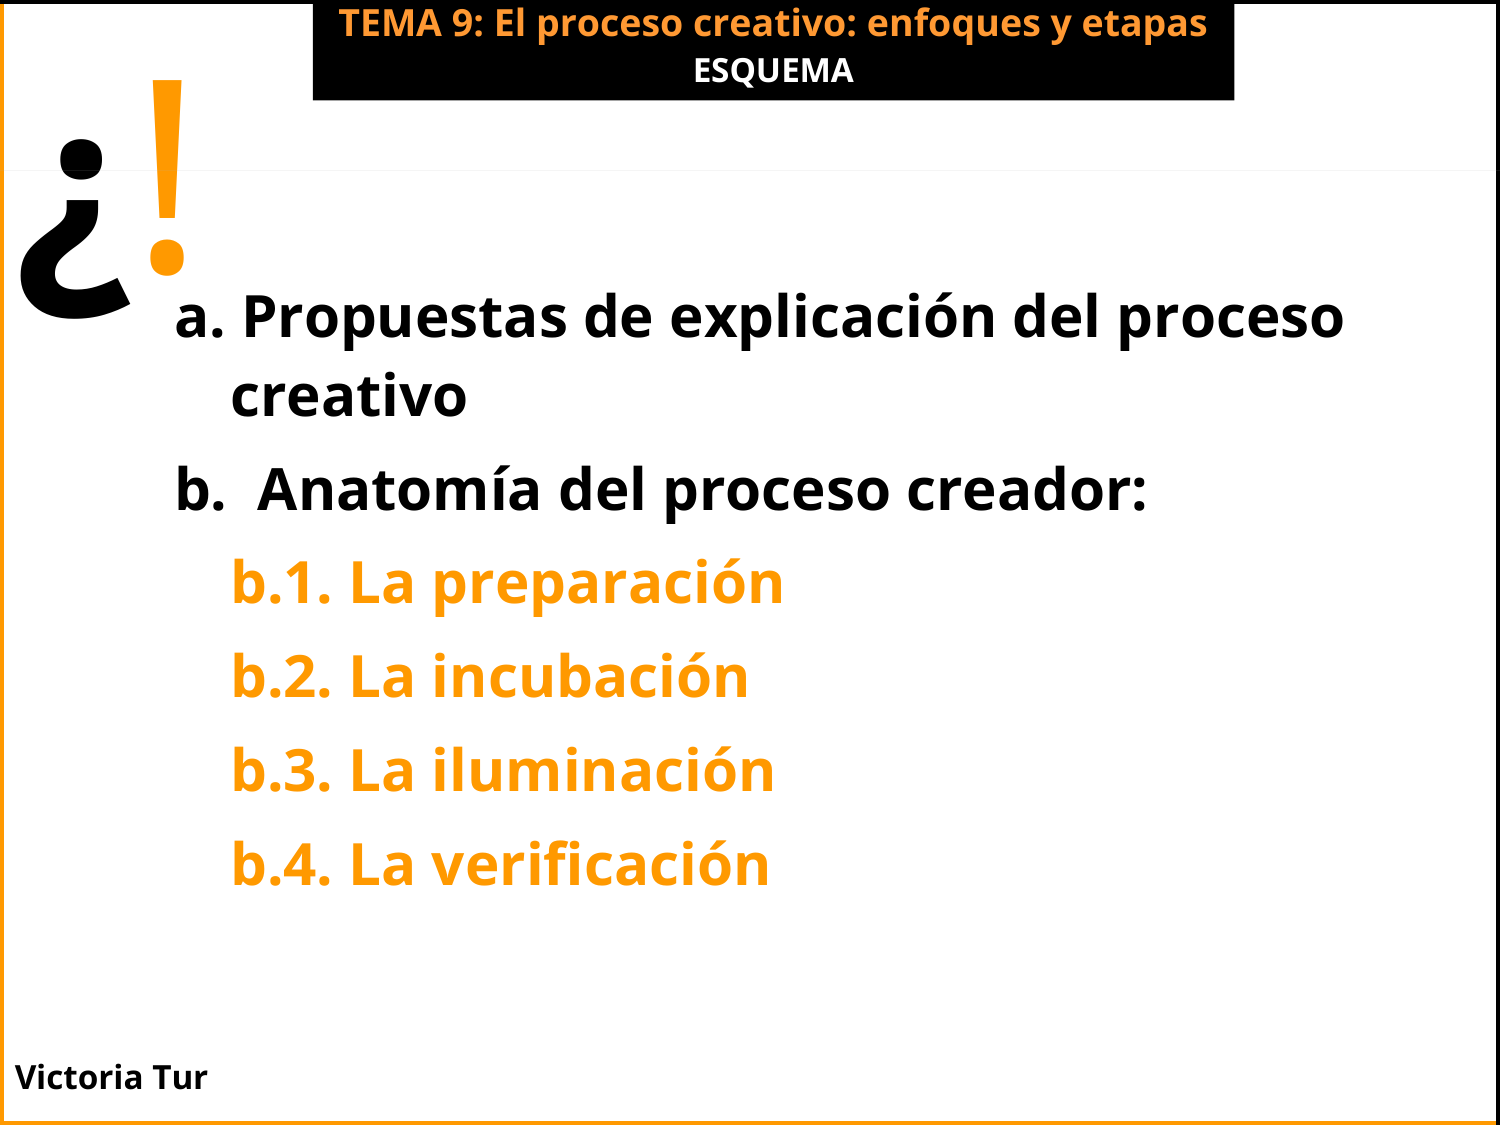

a. Propuestas de explicación del proceso creativo
b. Anatomía del proceso creador:
	b.1. La preparación
	b.2. La incubación
	b.3. La iluminación
	b.4. La verificación